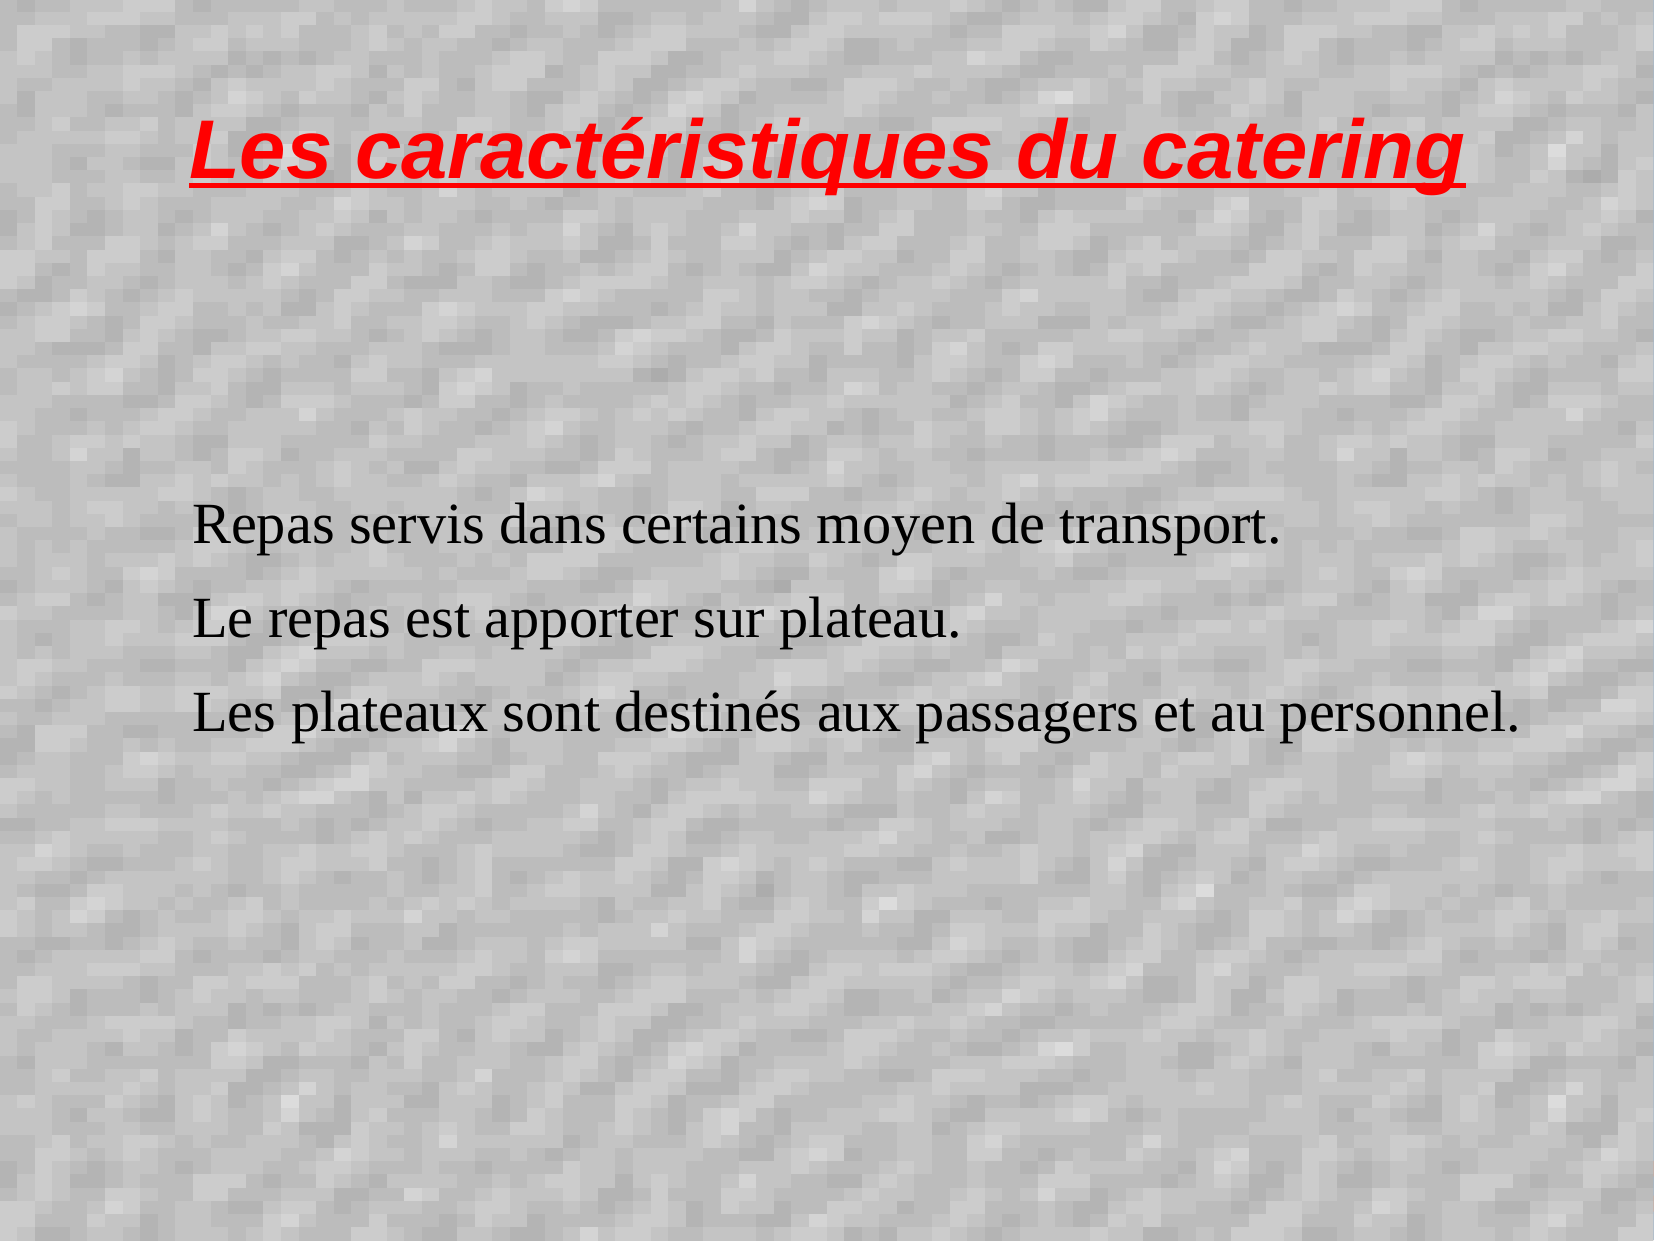

# Les caractéristiques du catering
Repas servis dans certains moyen de transport.
Le repas est apporter sur plateau.
Les plateaux sont destinés aux passagers et au personnel.